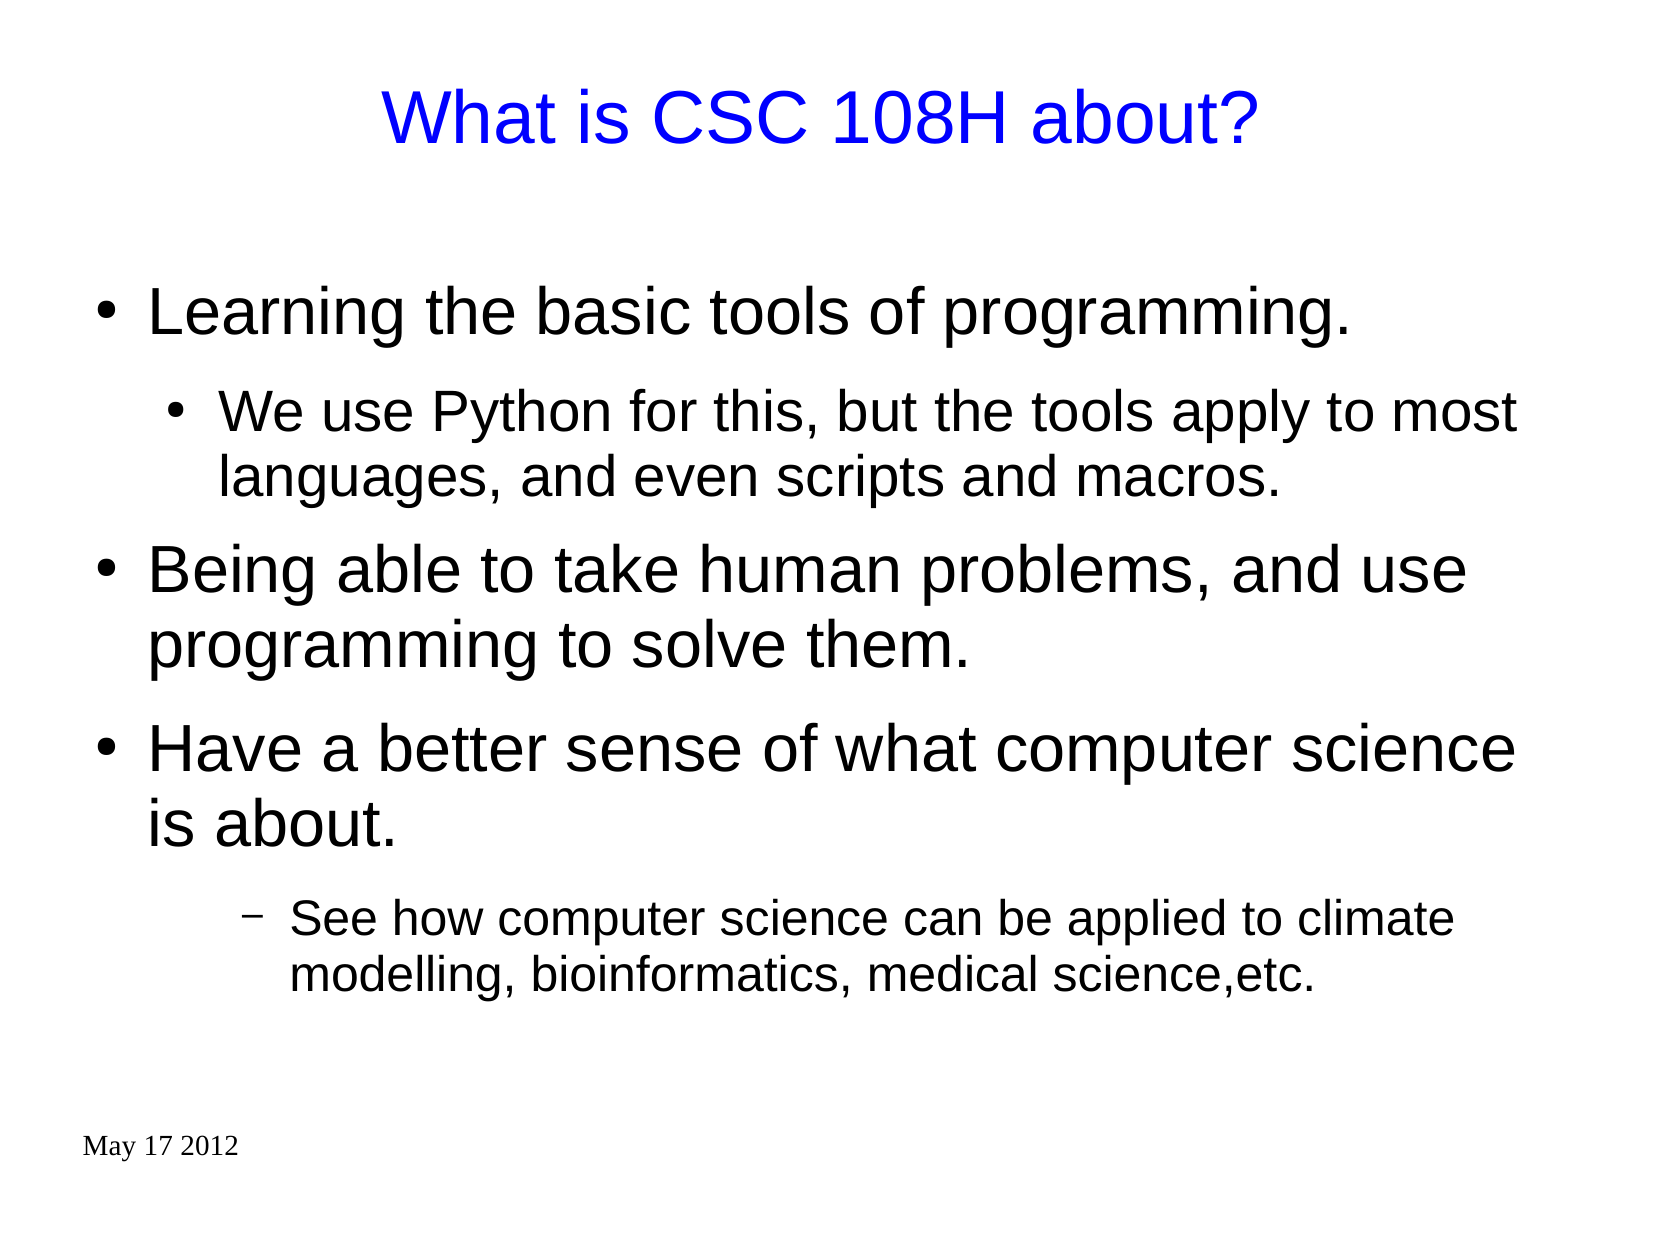

# What is CSC 108H about?
Learning the basic tools of programming.
We use Python for this, but the tools apply to most languages, and even scripts and macros.
Being able to take human problems, and use programming to solve them.
Have a better sense of what computer science is about.
See how computer science can be applied to climate modelling, bioinformatics, medical science,etc.
May 17 2012